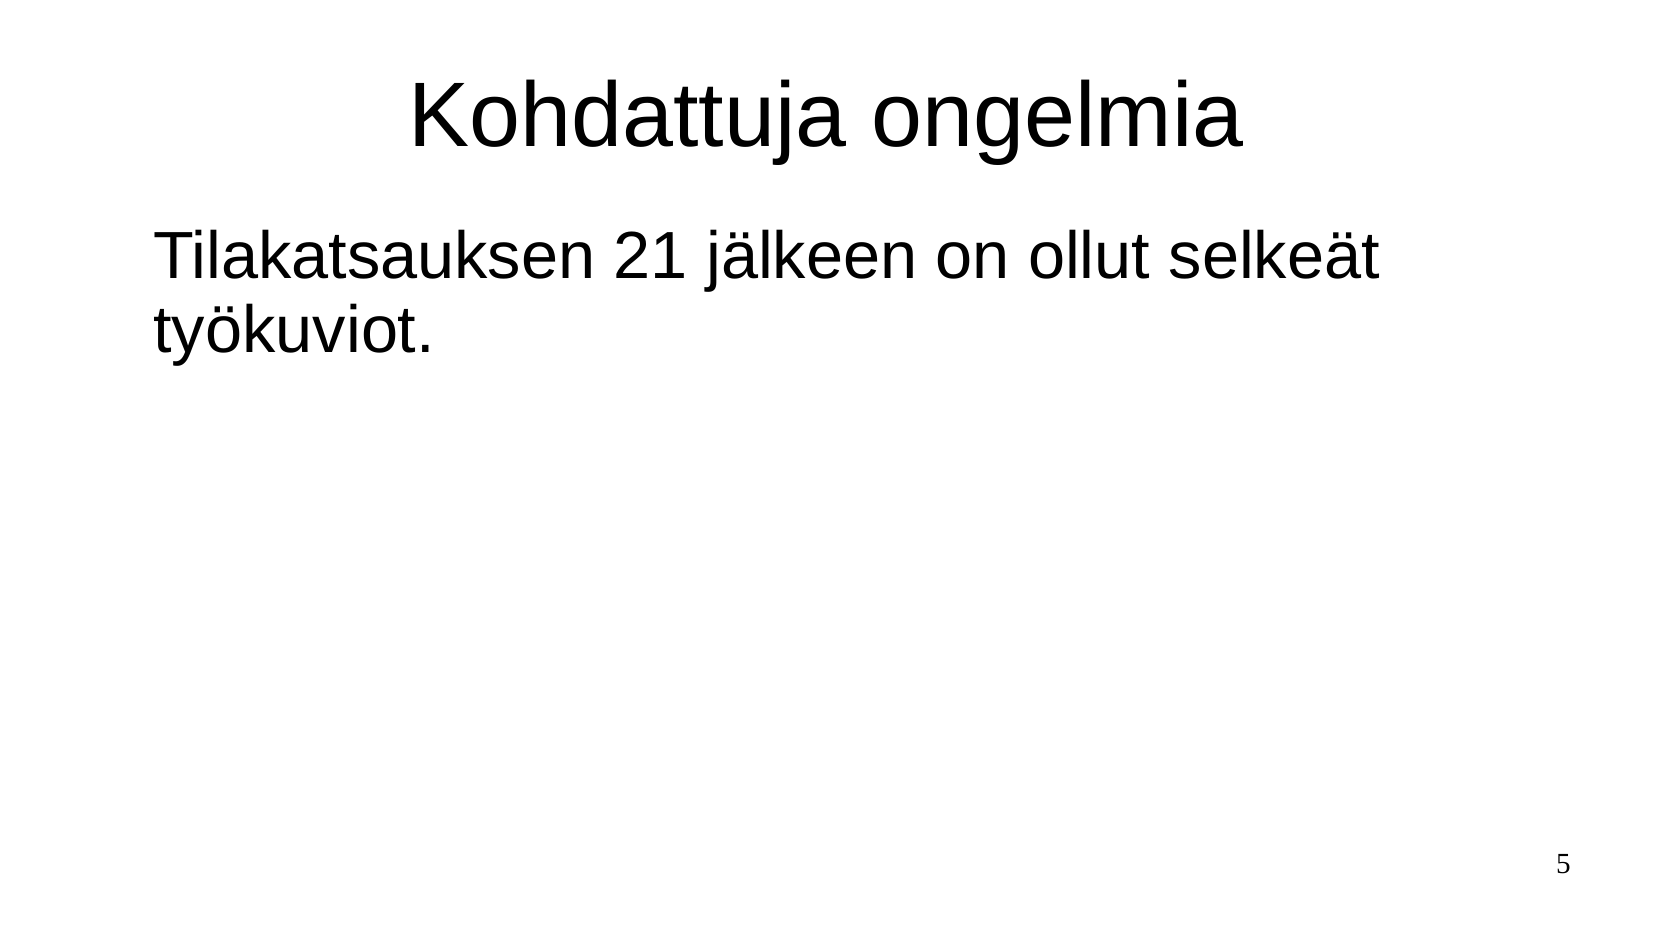

# Kohdattuja ongelmia
Tilakatsauksen 21 jälkeen on ollut selkeät työkuviot.
5